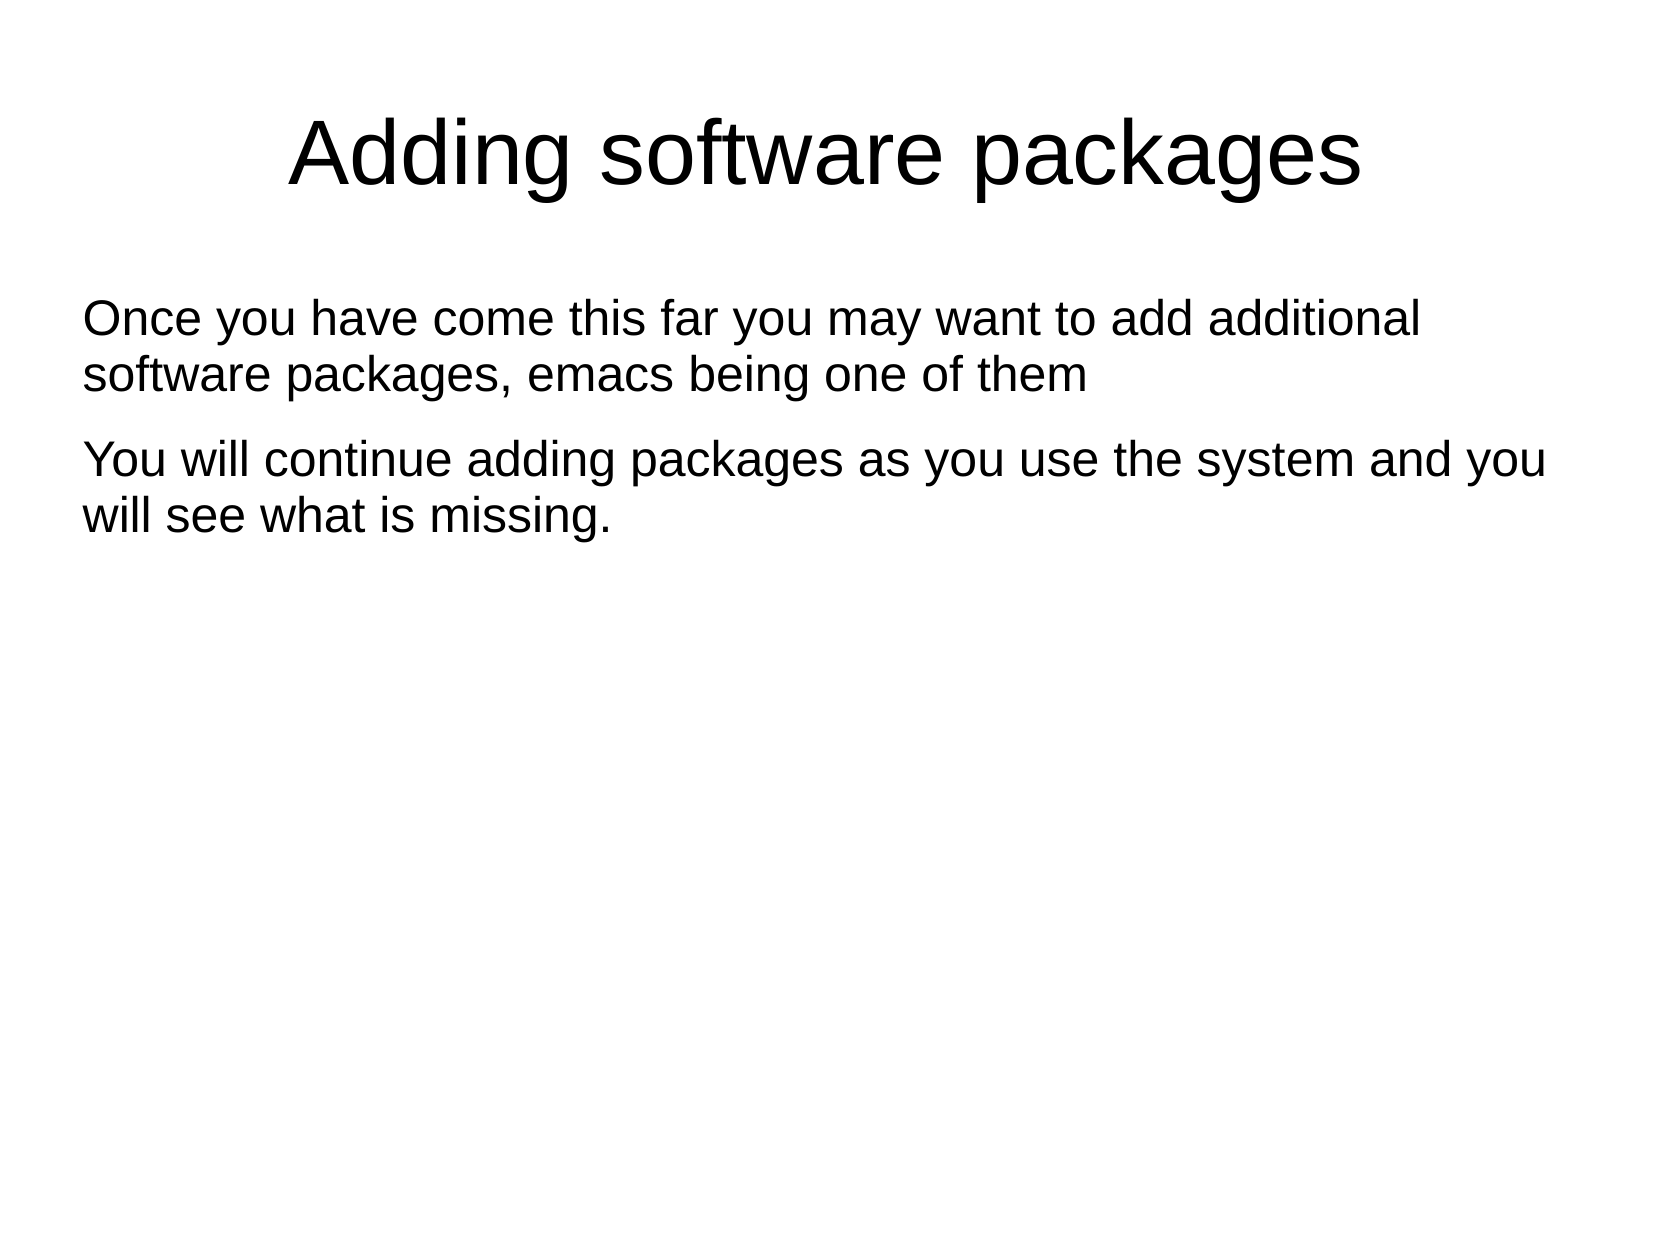

# Adding software packages
Once you have come this far you may want to add additional software packages, emacs being one of them
You will continue adding packages as you use the system and you will see what is missing.